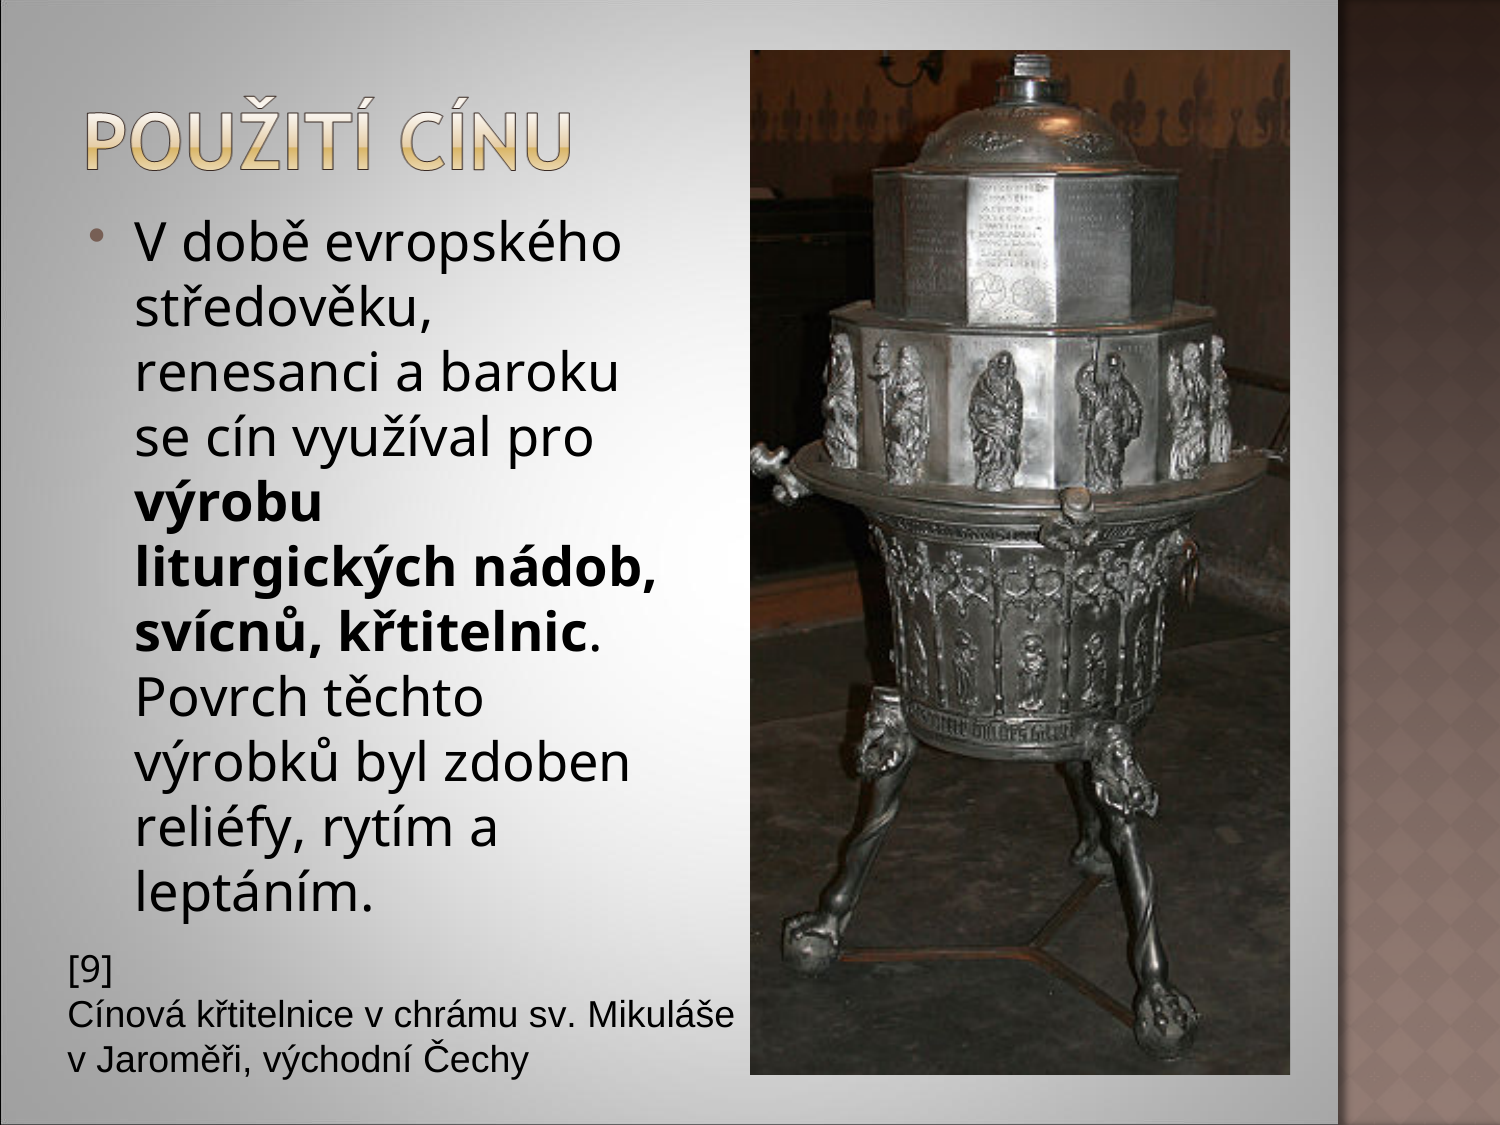

# V době evropského středověku, renesanci a baroku se cín využíval pro výrobu liturgických nádob, svícnů, křtitelnic. Povrch těchto výrobků byl zdoben reliéfy, rytím a leptáním.
[9]
Cínová křtitelnice v chrámu sv. Mikuláše
v Jaroměři, východní Čechy